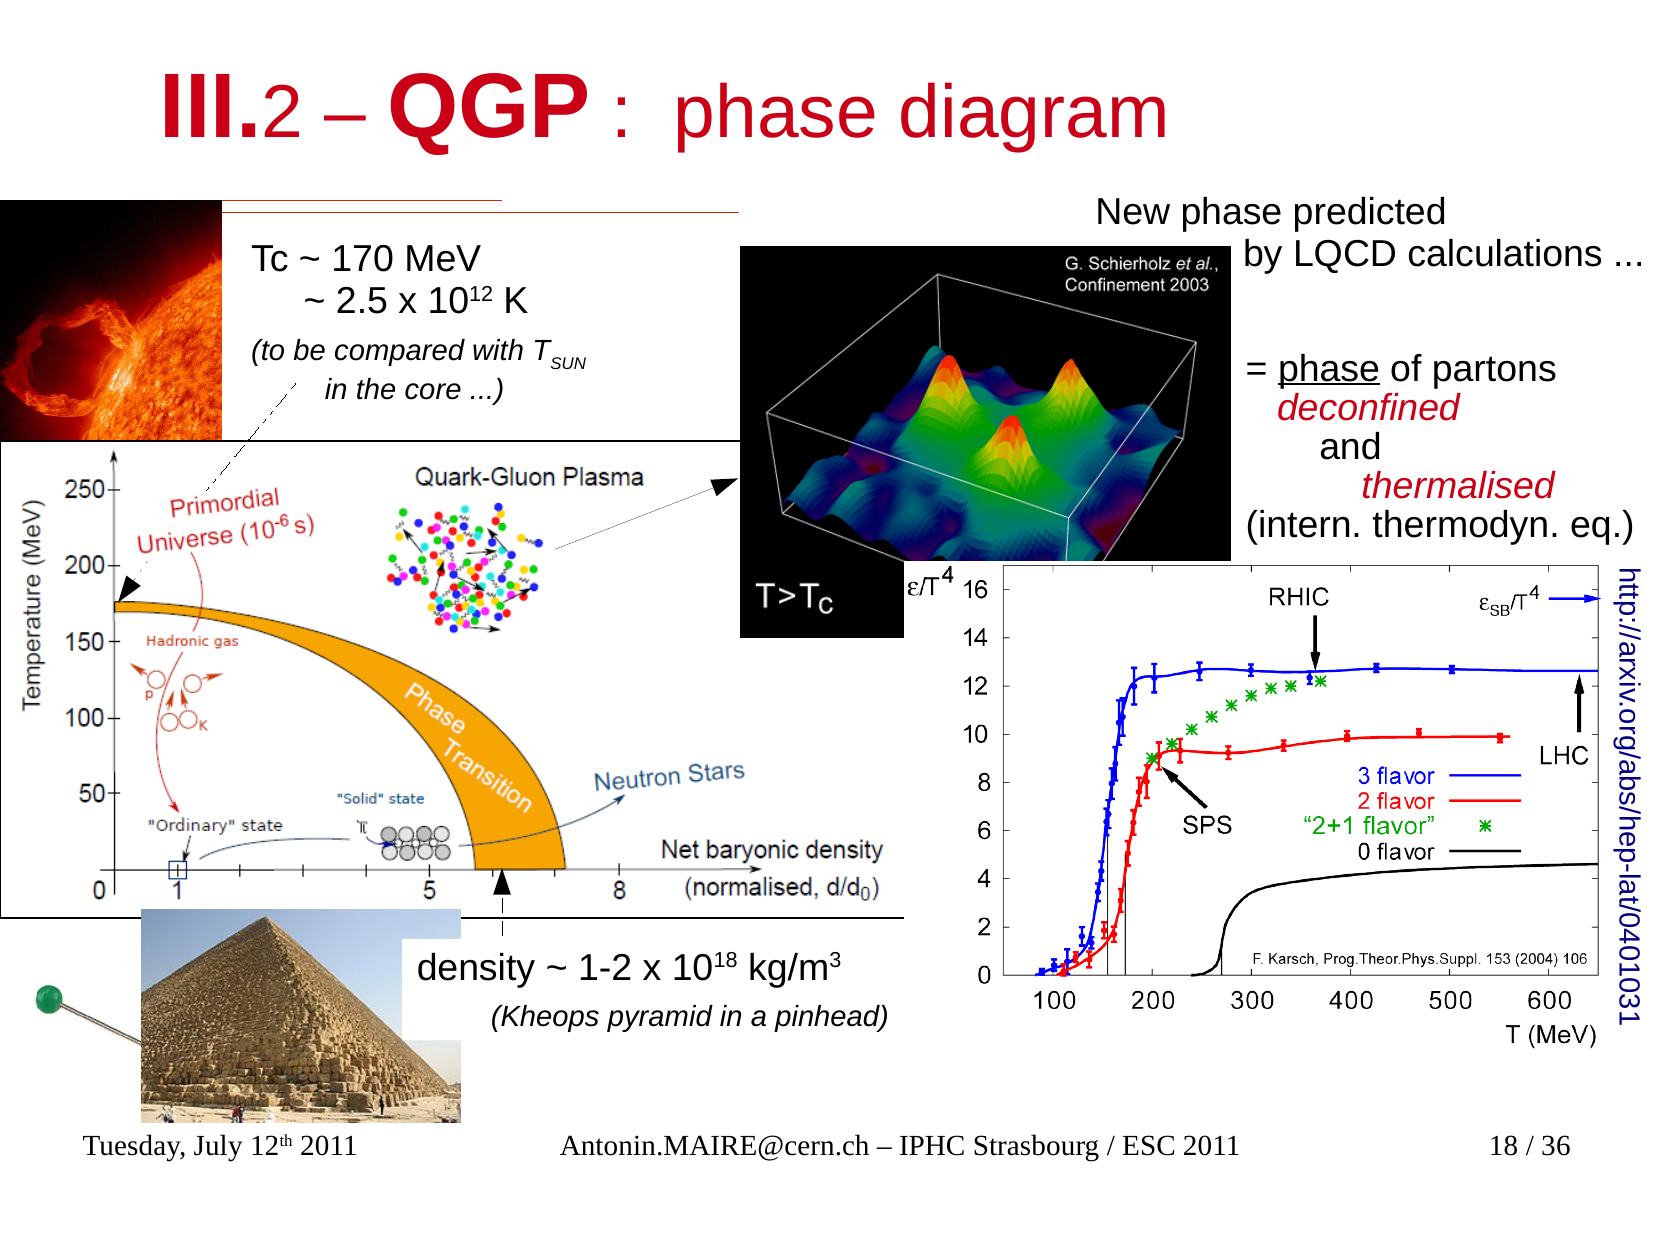

# III.2 – QGP : phase diagram
New phase predicted
		by LQCD calculations ...
Tc ~ 170 MeV
 ~ 2.5 x 1012 K
(to be compared with TSUN
	in the core ...)
Tsun ~ 1,5.107 K
H. Ichie, V. Bornyakov, T. Streuer, G. Schierholz
http://arxiv.org/abs/hep-lat/0212036
= phase of partons
 deconfined
	and
	 thermalised
(intern. thermodyn. eq.)
http://arxiv.org/abs/hep-lat/0401031
LQCD
→ Wikipedia - LQCD
→ R. Gupta, Introduction to LQCD
density ~ 1-2 x 1018 kg/m3
	(Kheops pyramid in a pinhead)
Antonin Maire - IPHC Strasbourg / AliceWeek Apr. 08
18